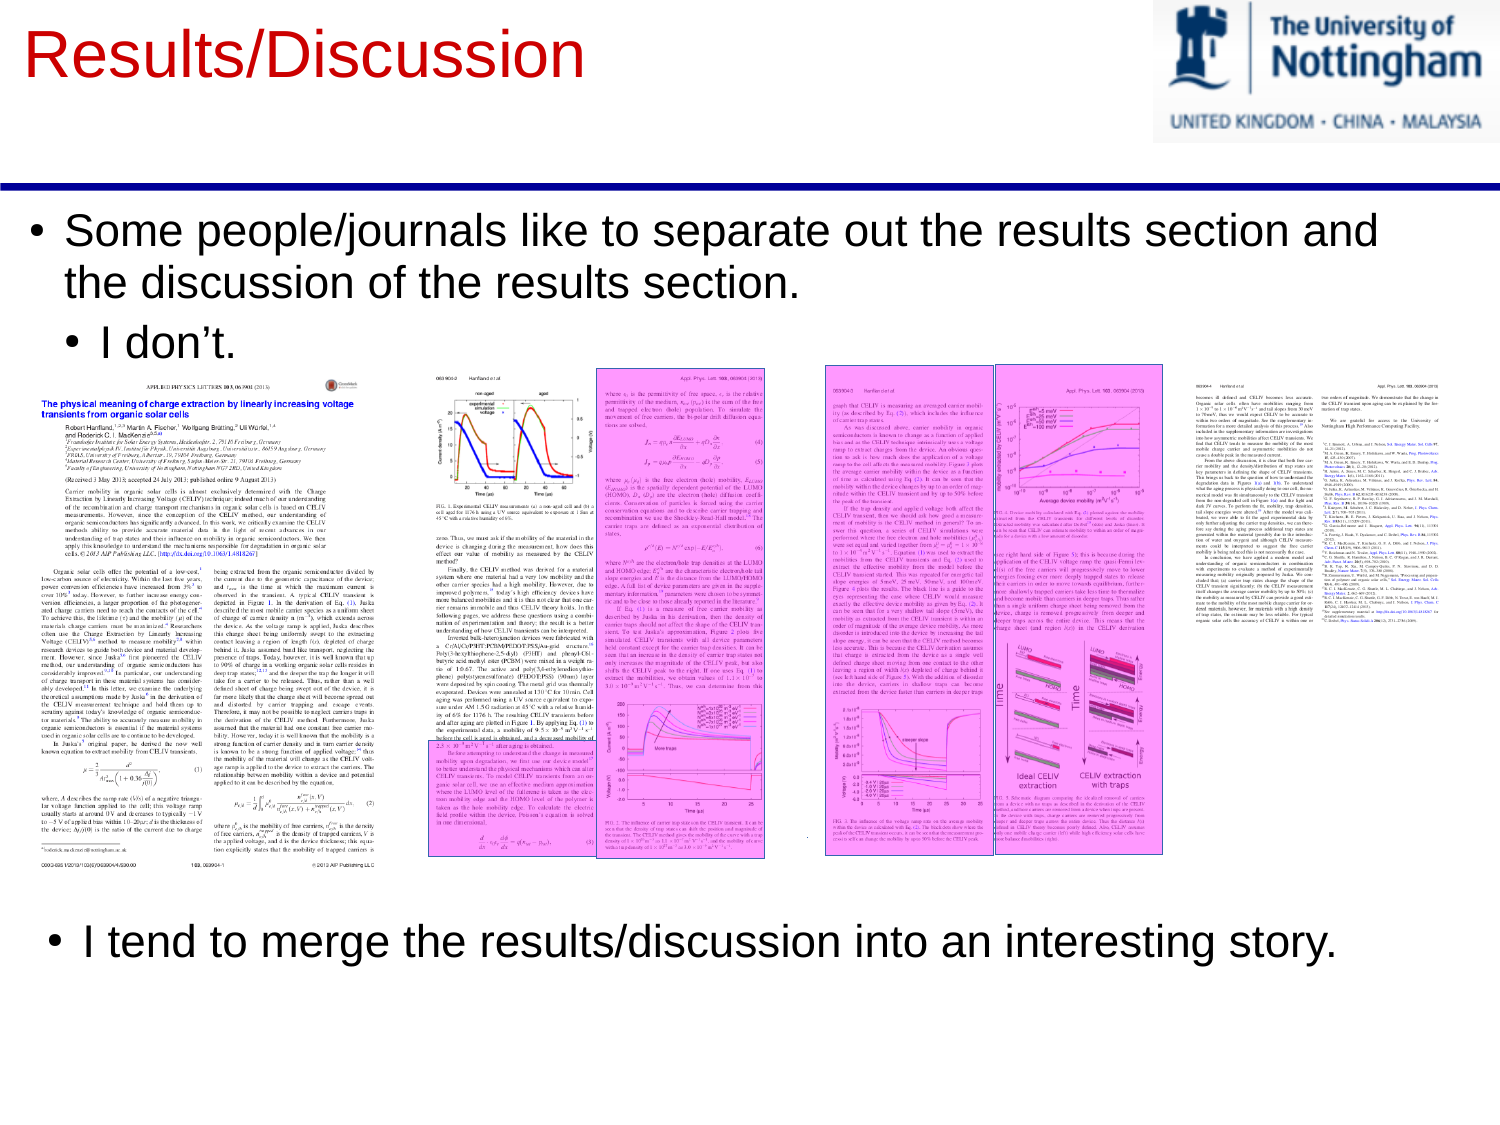

Results/Discussion
Some people/journals like to separate out the results section and the discussion of the results section.
I don’t.
I tend to merge the results/discussion into an interesting story.